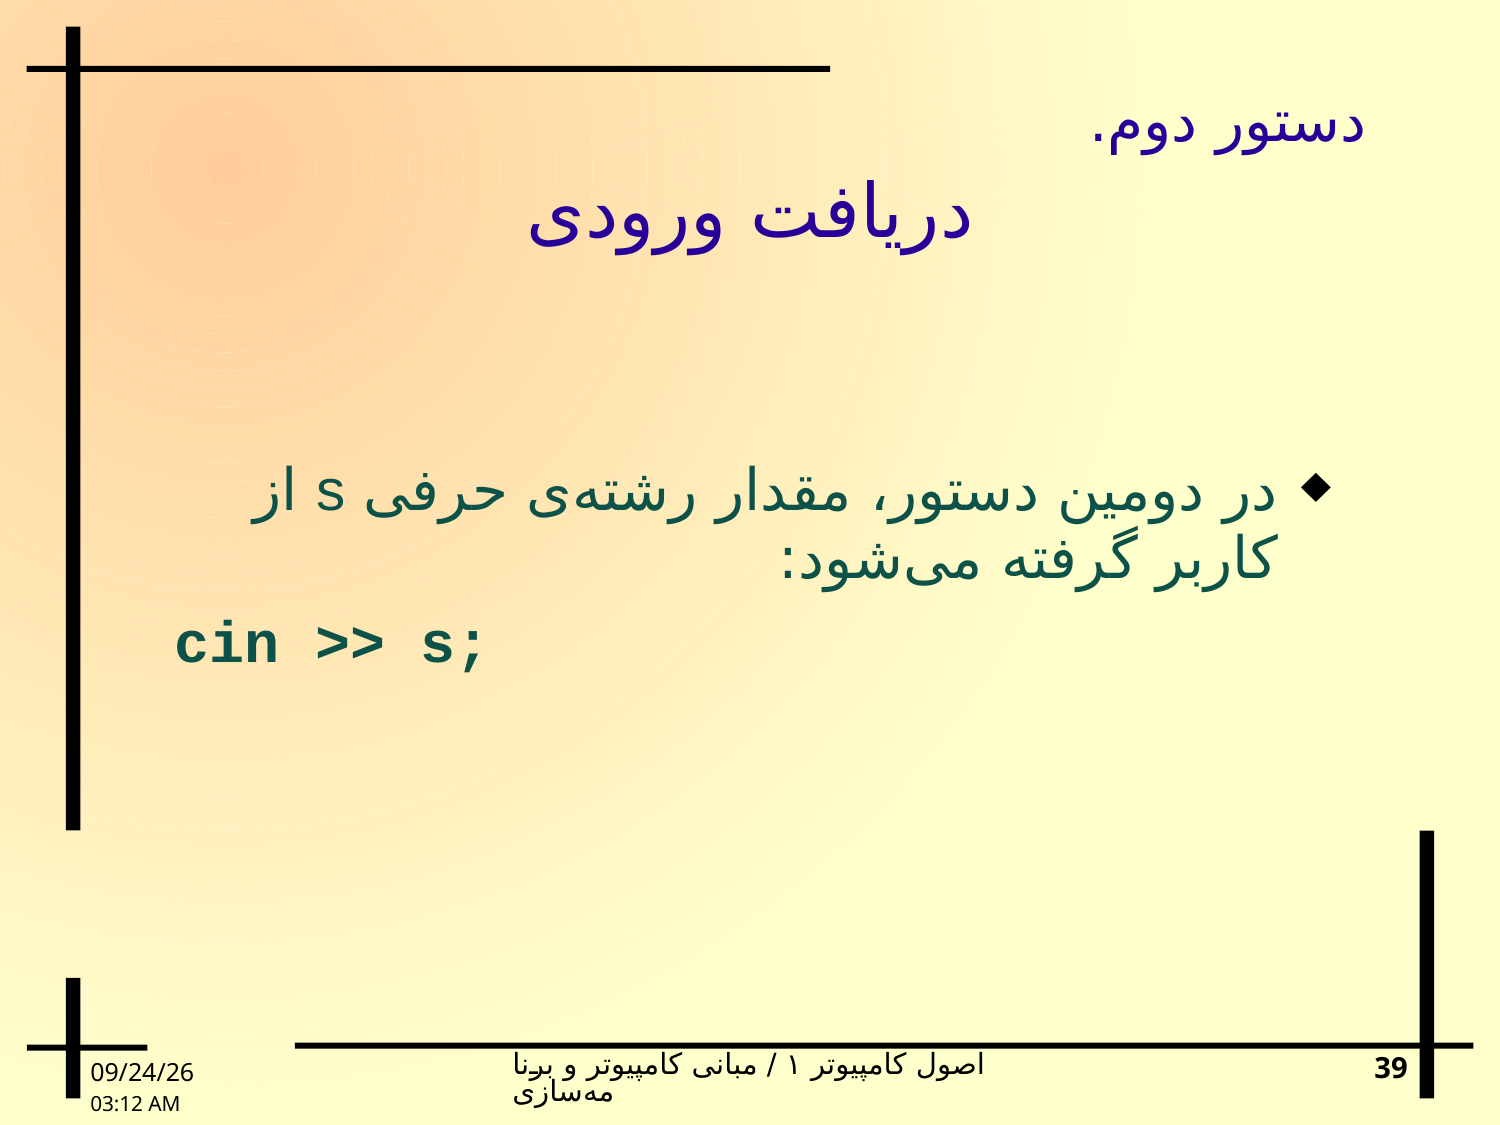

دستور دوم.
دریافت ورودی
# در دومین دستور، مقدار رشته‌ی حرفی s از کاربر گرفته می‌شود:
cin >> s;
اصول کامپیوتر ۱ / مبانی کامپیوتر و برنامه‌سازی
39